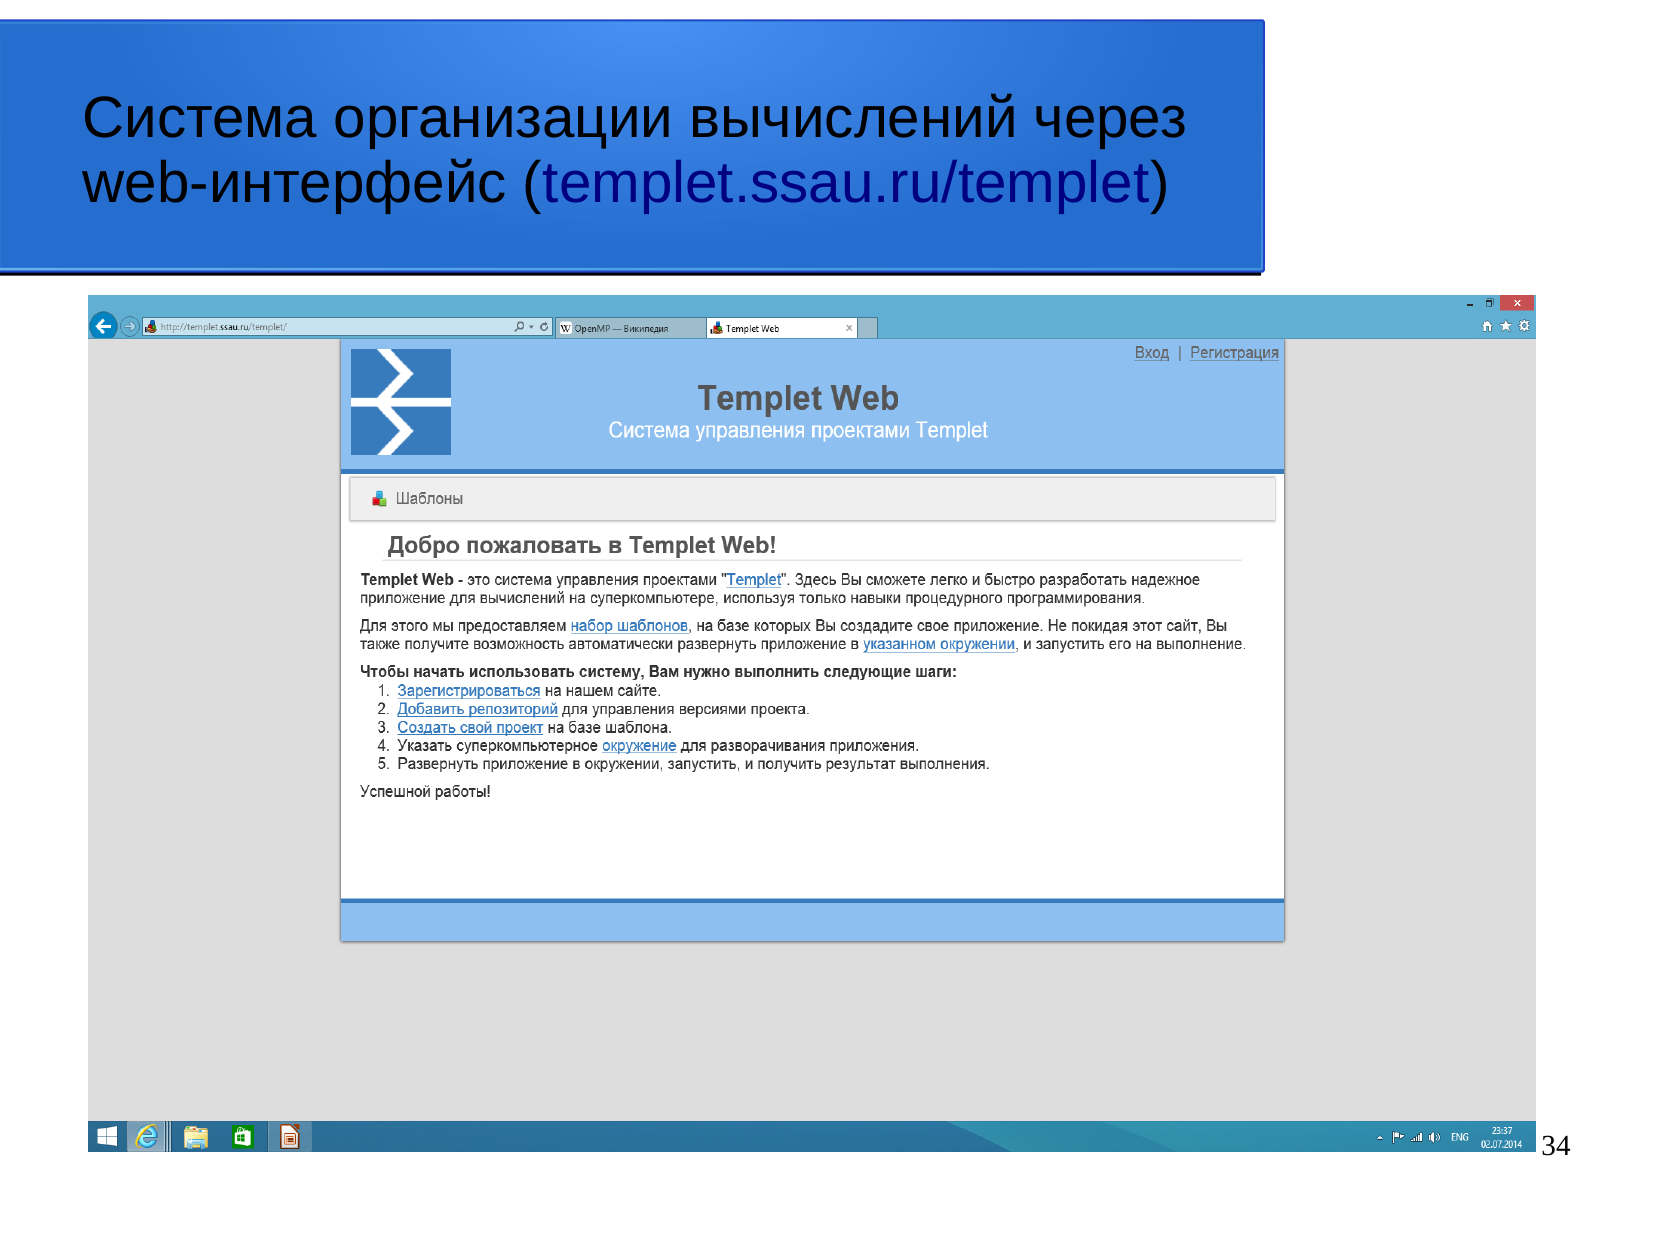

# Система организации вычислений через web-интерфейс (templet.ssau.ru/templet)
34